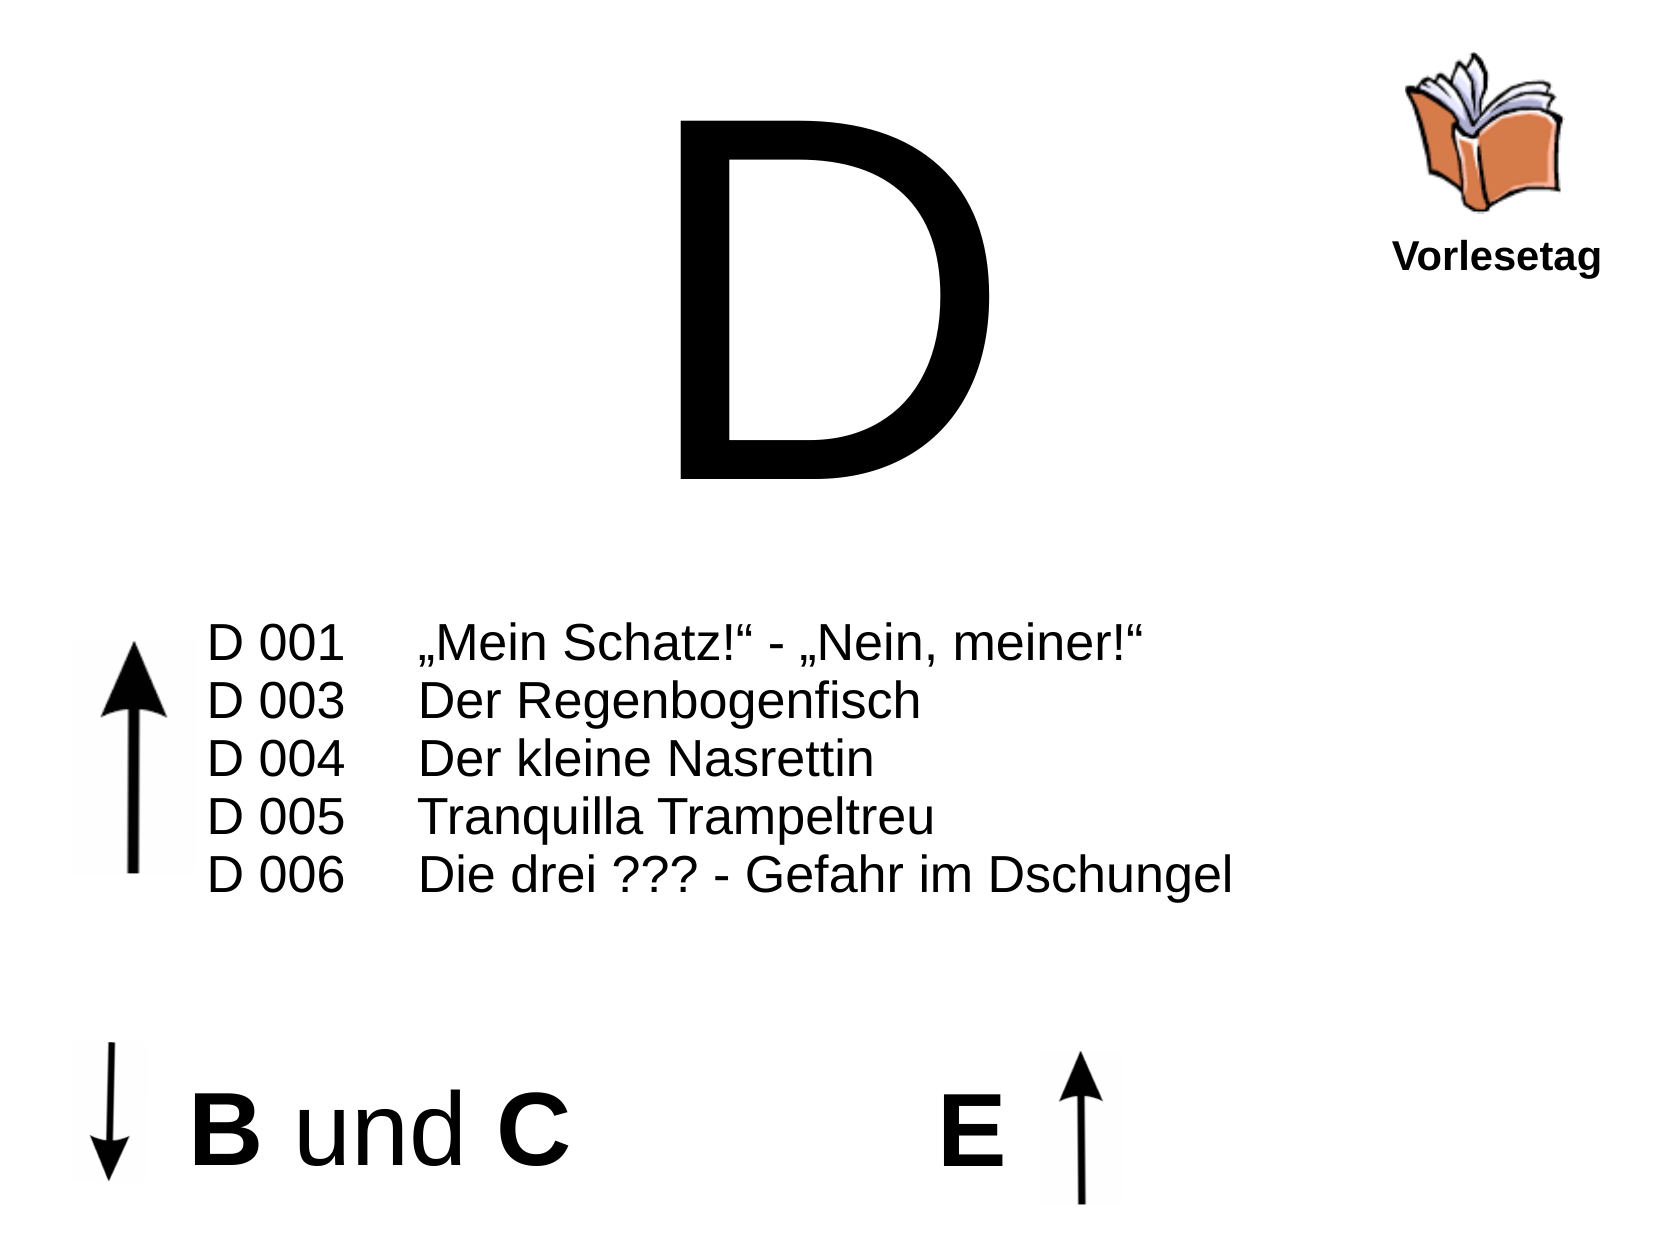

D
Vorlesetag
# D 001 „Mein Schatz!“ - „Nein, meiner!“ D 003 Der Regenbogenfisch D 004 Der kleine Nasrettin D 005 Tranquilla Trampeltreu D 006 Die drei ??? - Gefahr im Dschungel
B und C
E